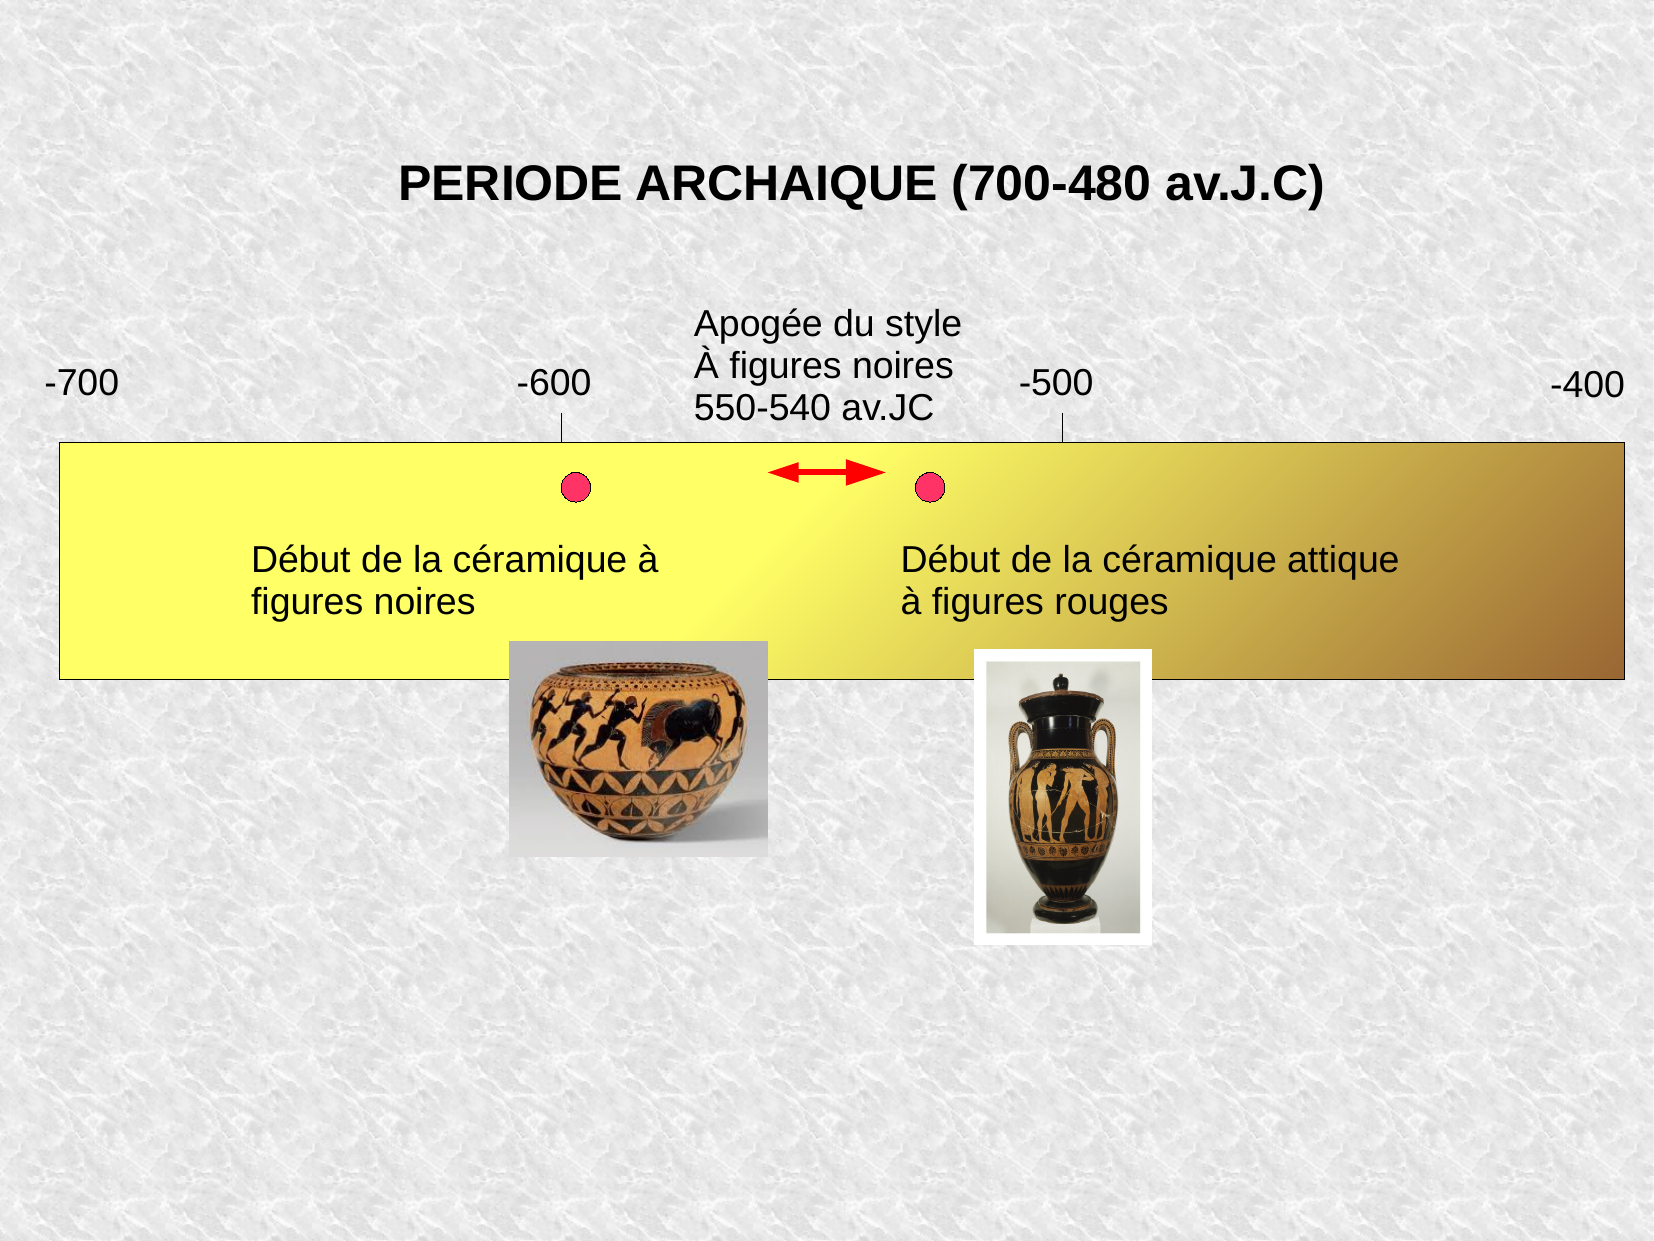

PERIODE ARCHAIQUE (700-480 av.J.C)
Apogée du style
À figures noires
550-540 av.JC
-700
-600
-500
-400
Début de la céramique à figures noires
Début de la céramique attique à figures rouges